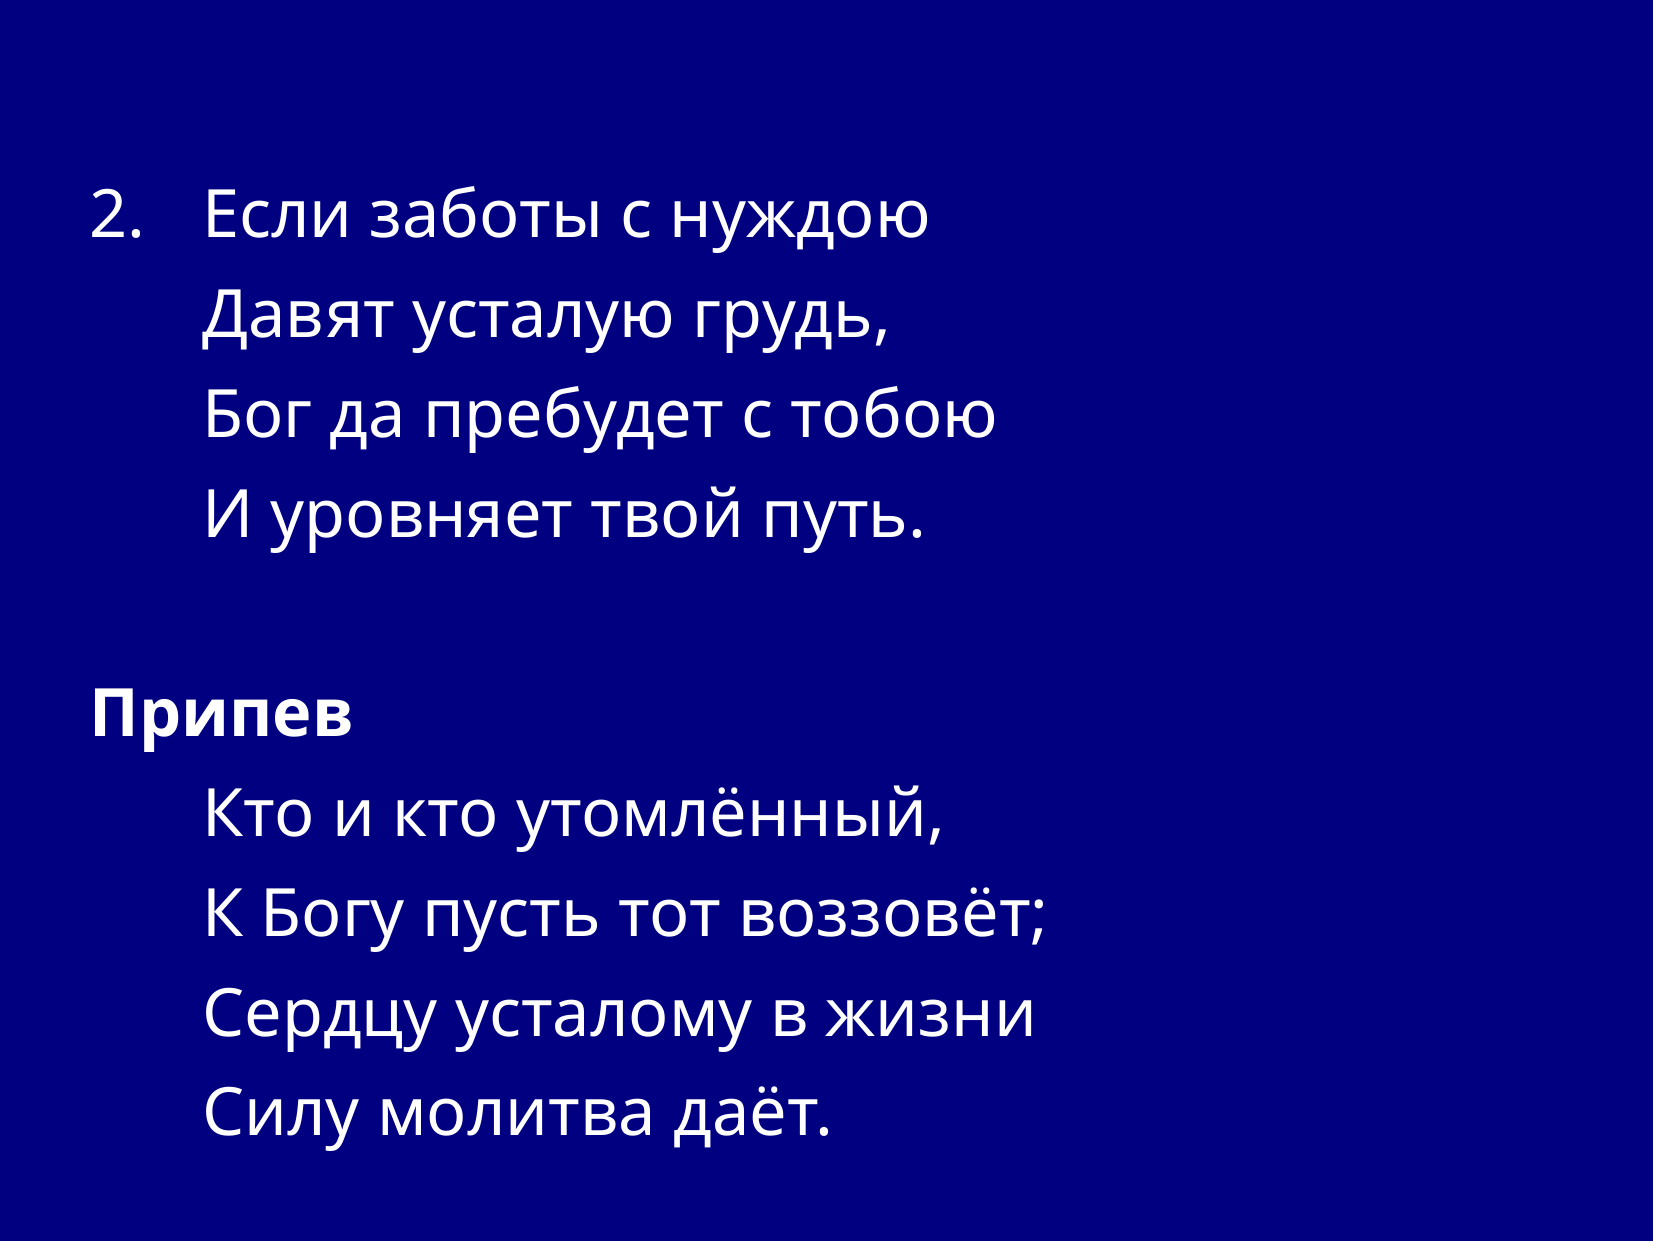

2.	Если заботы с нуждою
	Давят усталую грудь,
	Бог да пребудет с тобою
	И уровняет твой путь.
Припев
	Кто и кто утомлённый,
	К Богу пусть тот воззовёт;
	Сердцу усталому в жизни
	Силу молитва даёт.